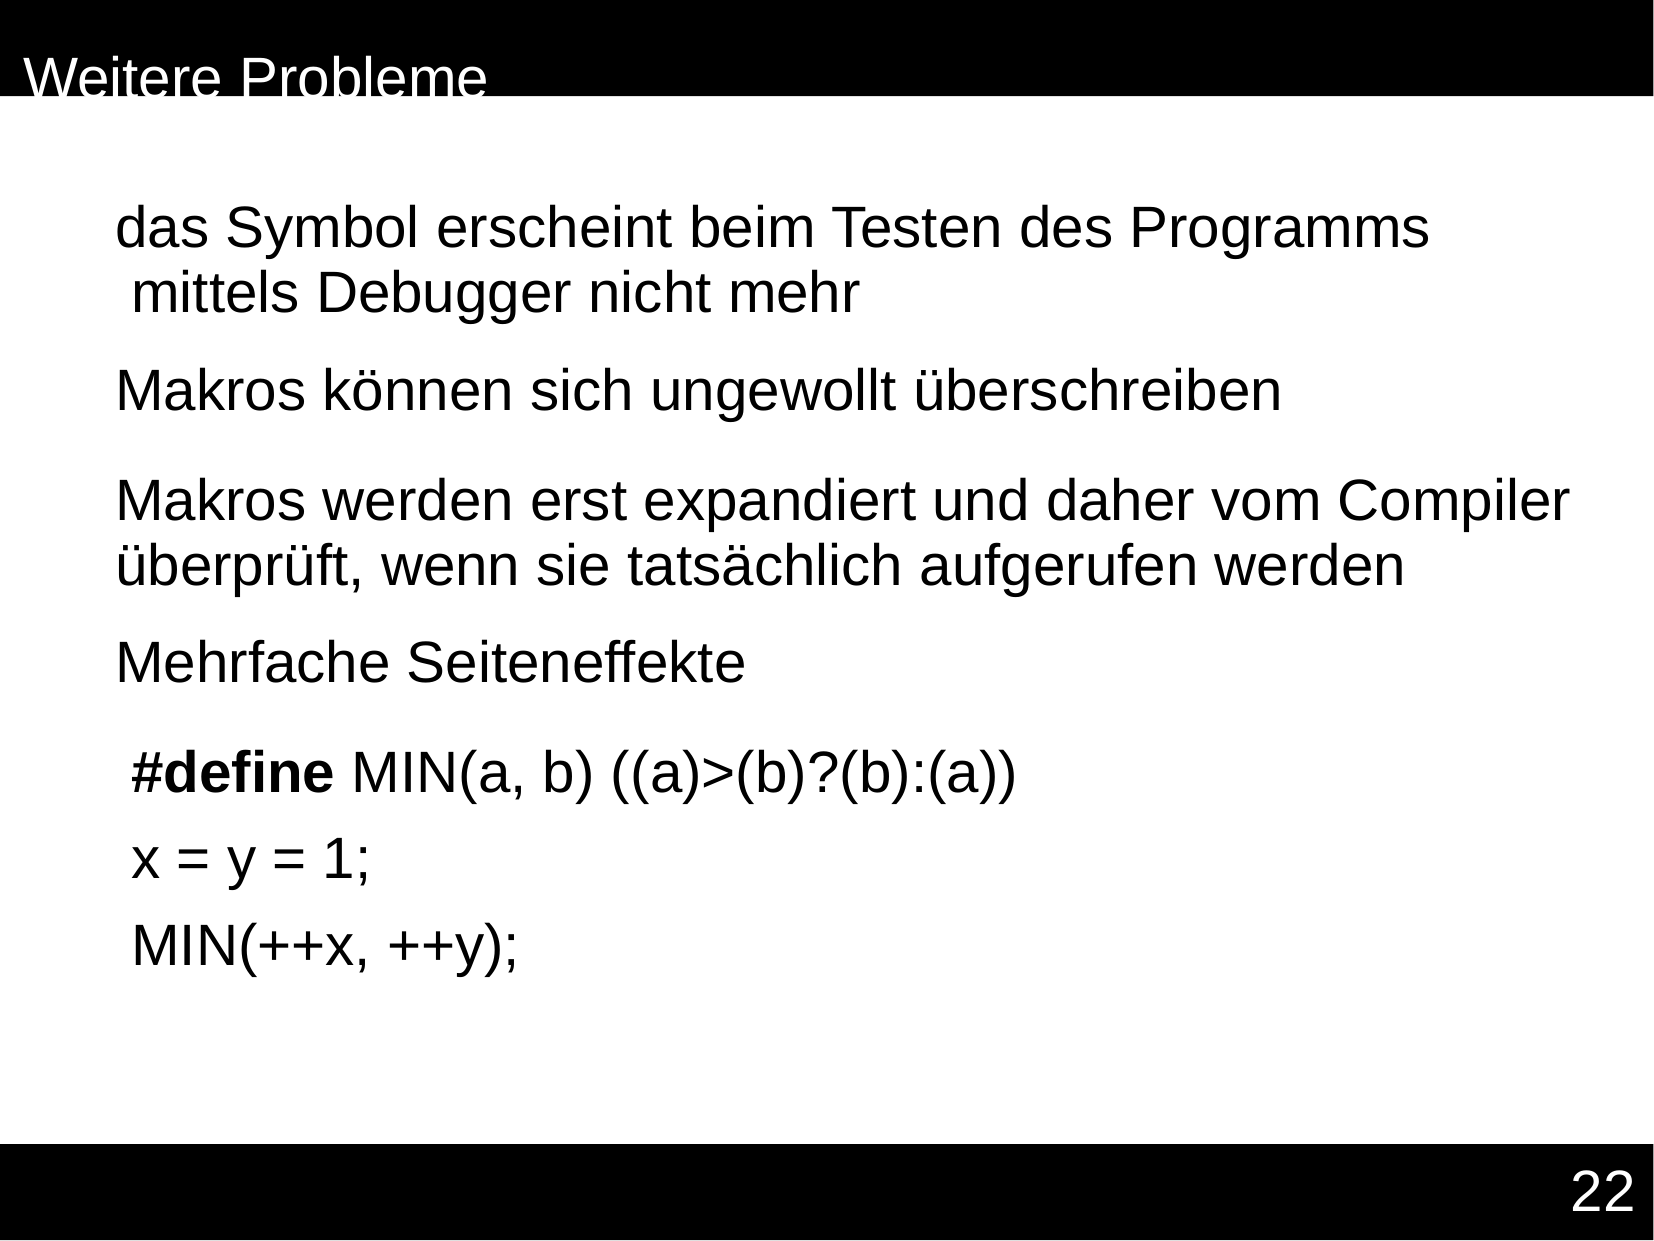

Weitere Probleme
 das Symbol erscheint beim Testen des Programms
 mittels Debugger nicht mehr
 Makros können sich ungewollt überschreiben
 Makros werden erst expandiert und daher vom Compiler überprüft, wenn sie tatsächlich aufgerufen werden
 Mehrfache Seiteneffekte
 #define MIN(a, b) ((a)>(b)?(b):(a))
 x = y = 1;
 MIN(++x, ++y);
22